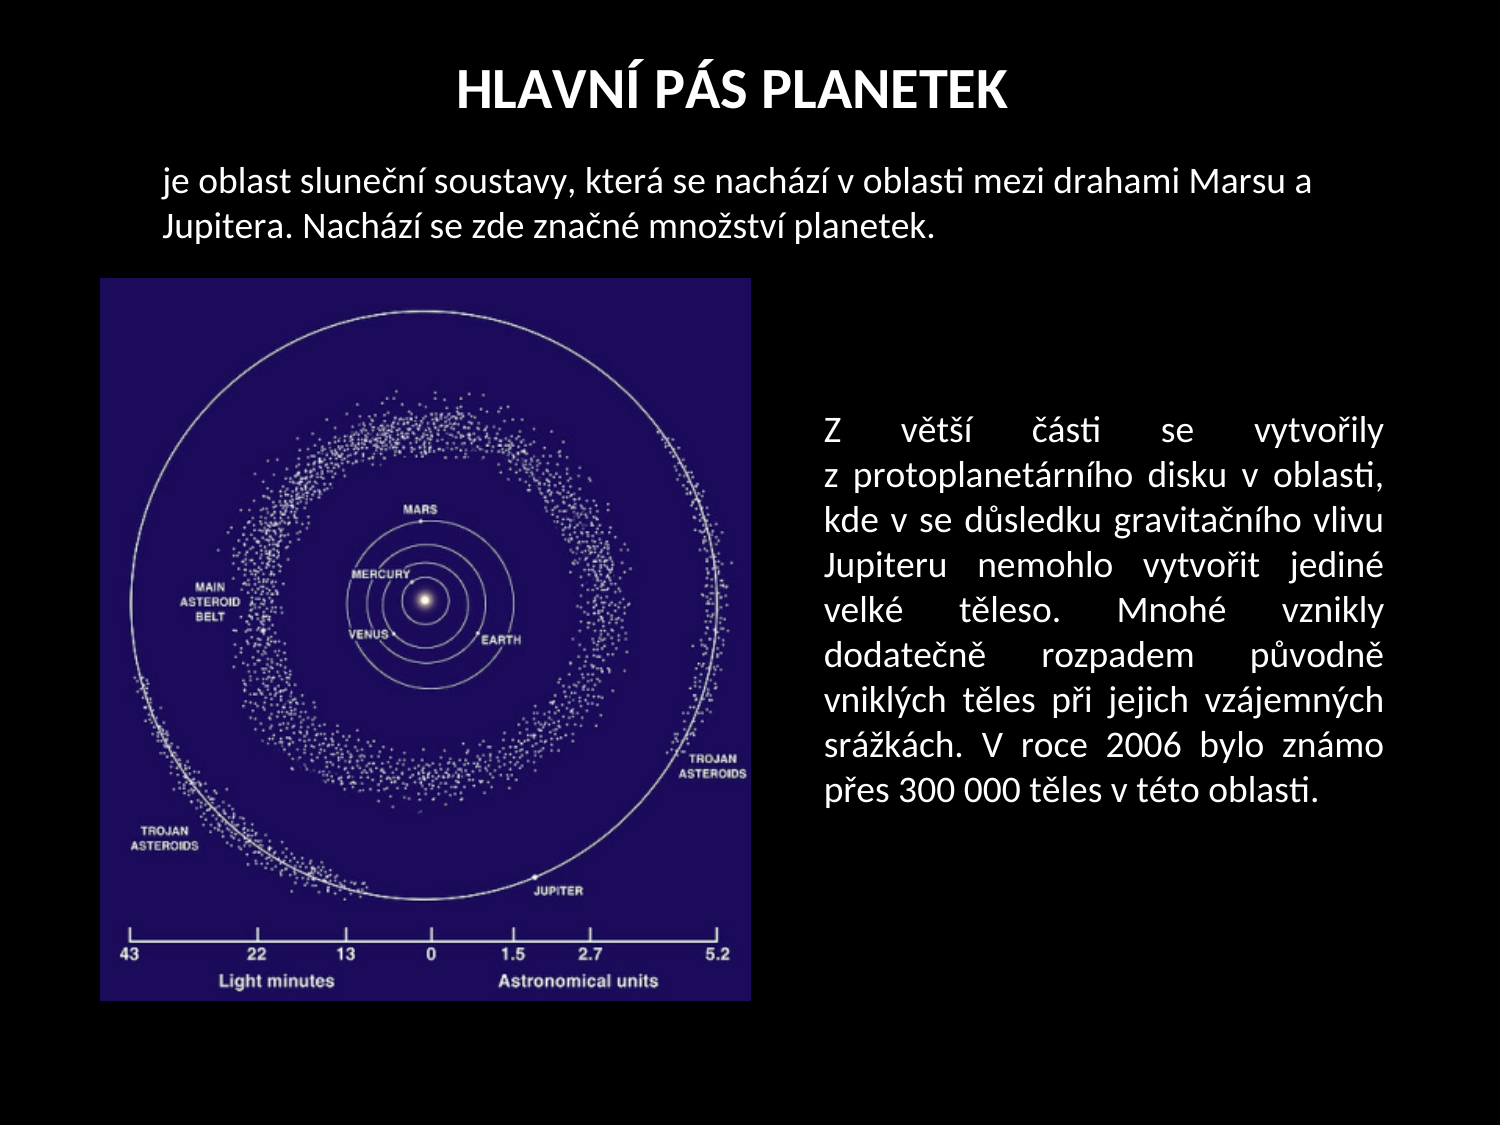

HLAVNÍ PÁS PLANETEK
je oblast sluneční soustavy, která se nachází v oblasti mezi drahami Marsu a Jupitera. Nachází se zde značné množství planetek.
Z větší části se vytvořily
z protoplanetárního disku v oblasti, kde v se důsledku gravitačního vlivu Jupiteru nemohlo vytvořit jediné velké těleso. Mnohé vznikly dodatečně rozpadem původně vniklých těles při jejich vzájemných srážkách. V roce 2006 bylo známo přes 300 000 těles v této oblasti.